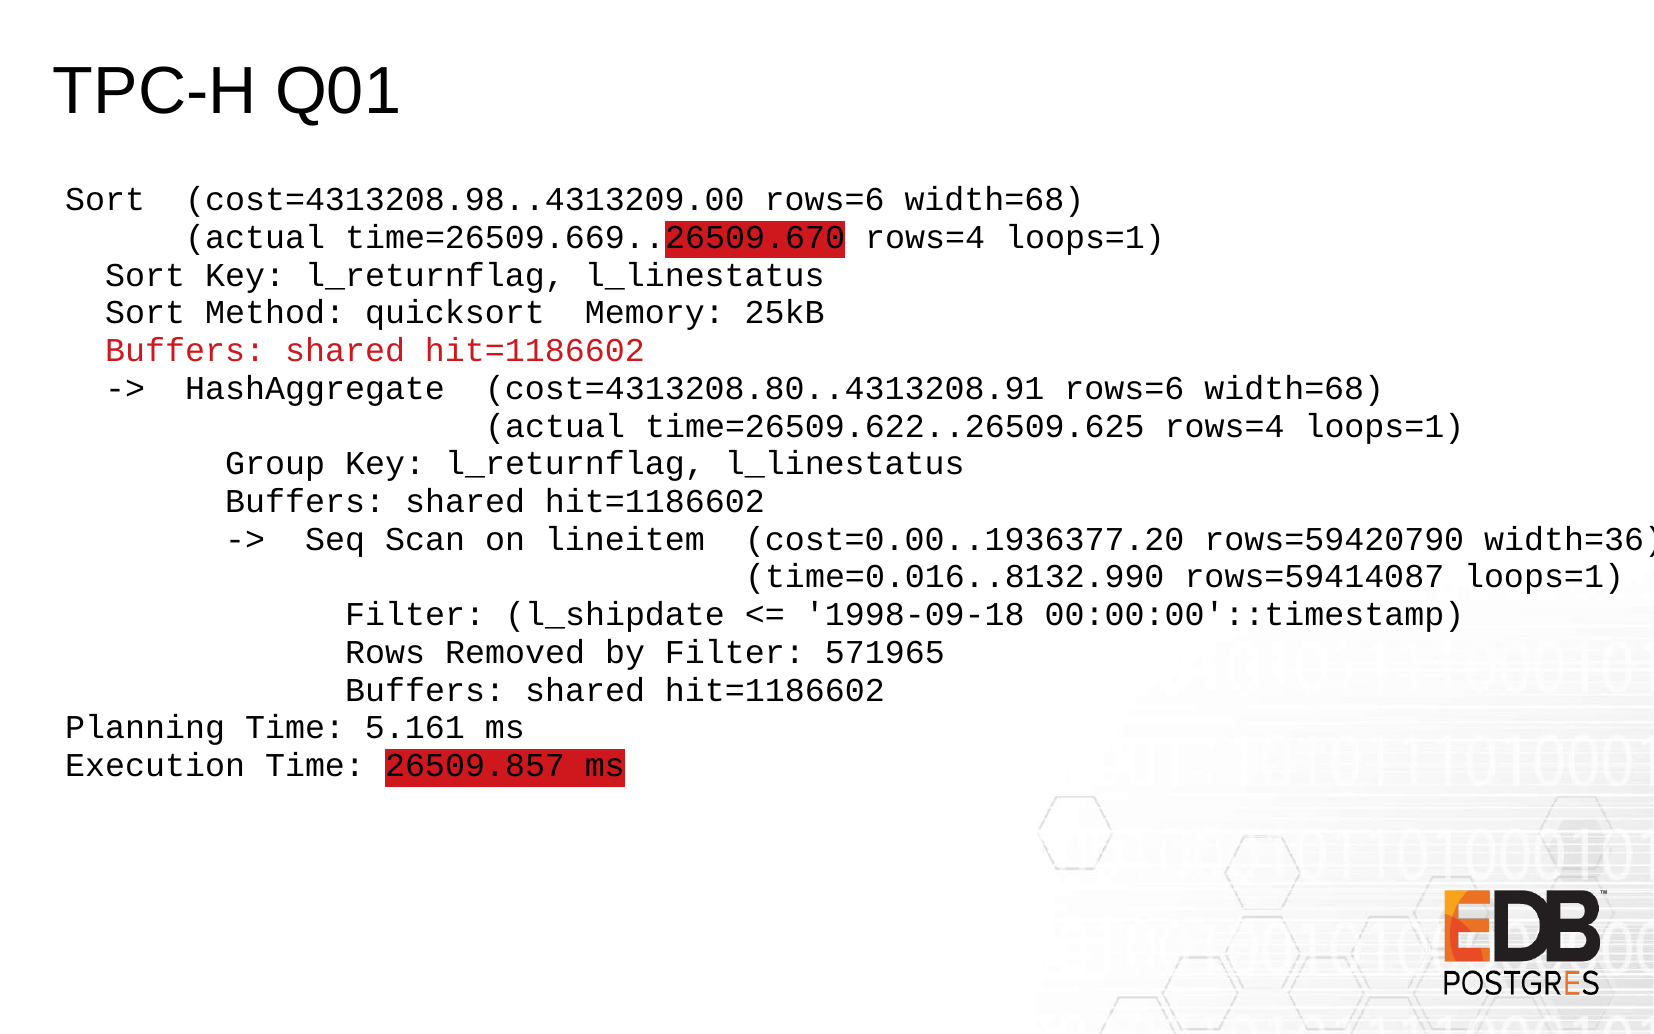

# TPC-H Q01
Sort (cost=4313208.98..4313209.00 rows=6 width=68)
 (actual time=26509.669..26509.670 rows=4 loops=1)
 Sort Key: l_returnflag, l_linestatus
 Sort Method: quicksort Memory: 25kB
 Buffers: shared hit=1186602
 -> HashAggregate (cost=4313208.80..4313208.91 rows=6 width=68)
 (actual time=26509.622..26509.625 rows=4 loops=1)
 Group Key: l_returnflag, l_linestatus
 Buffers: shared hit=1186602
 -> Seq Scan on lineitem (cost=0.00..1936377.20 rows=59420790 width=36)
 (time=0.016..8132.990 rows=59414087 loops=1)
 Filter: (l_shipdate <= '1998-09-18 00:00:00'::timestamp)
 Rows Removed by Filter: 571965
 Buffers: shared hit=1186602
Planning Time: 5.161 ms
Execution Time: 26509.857 ms